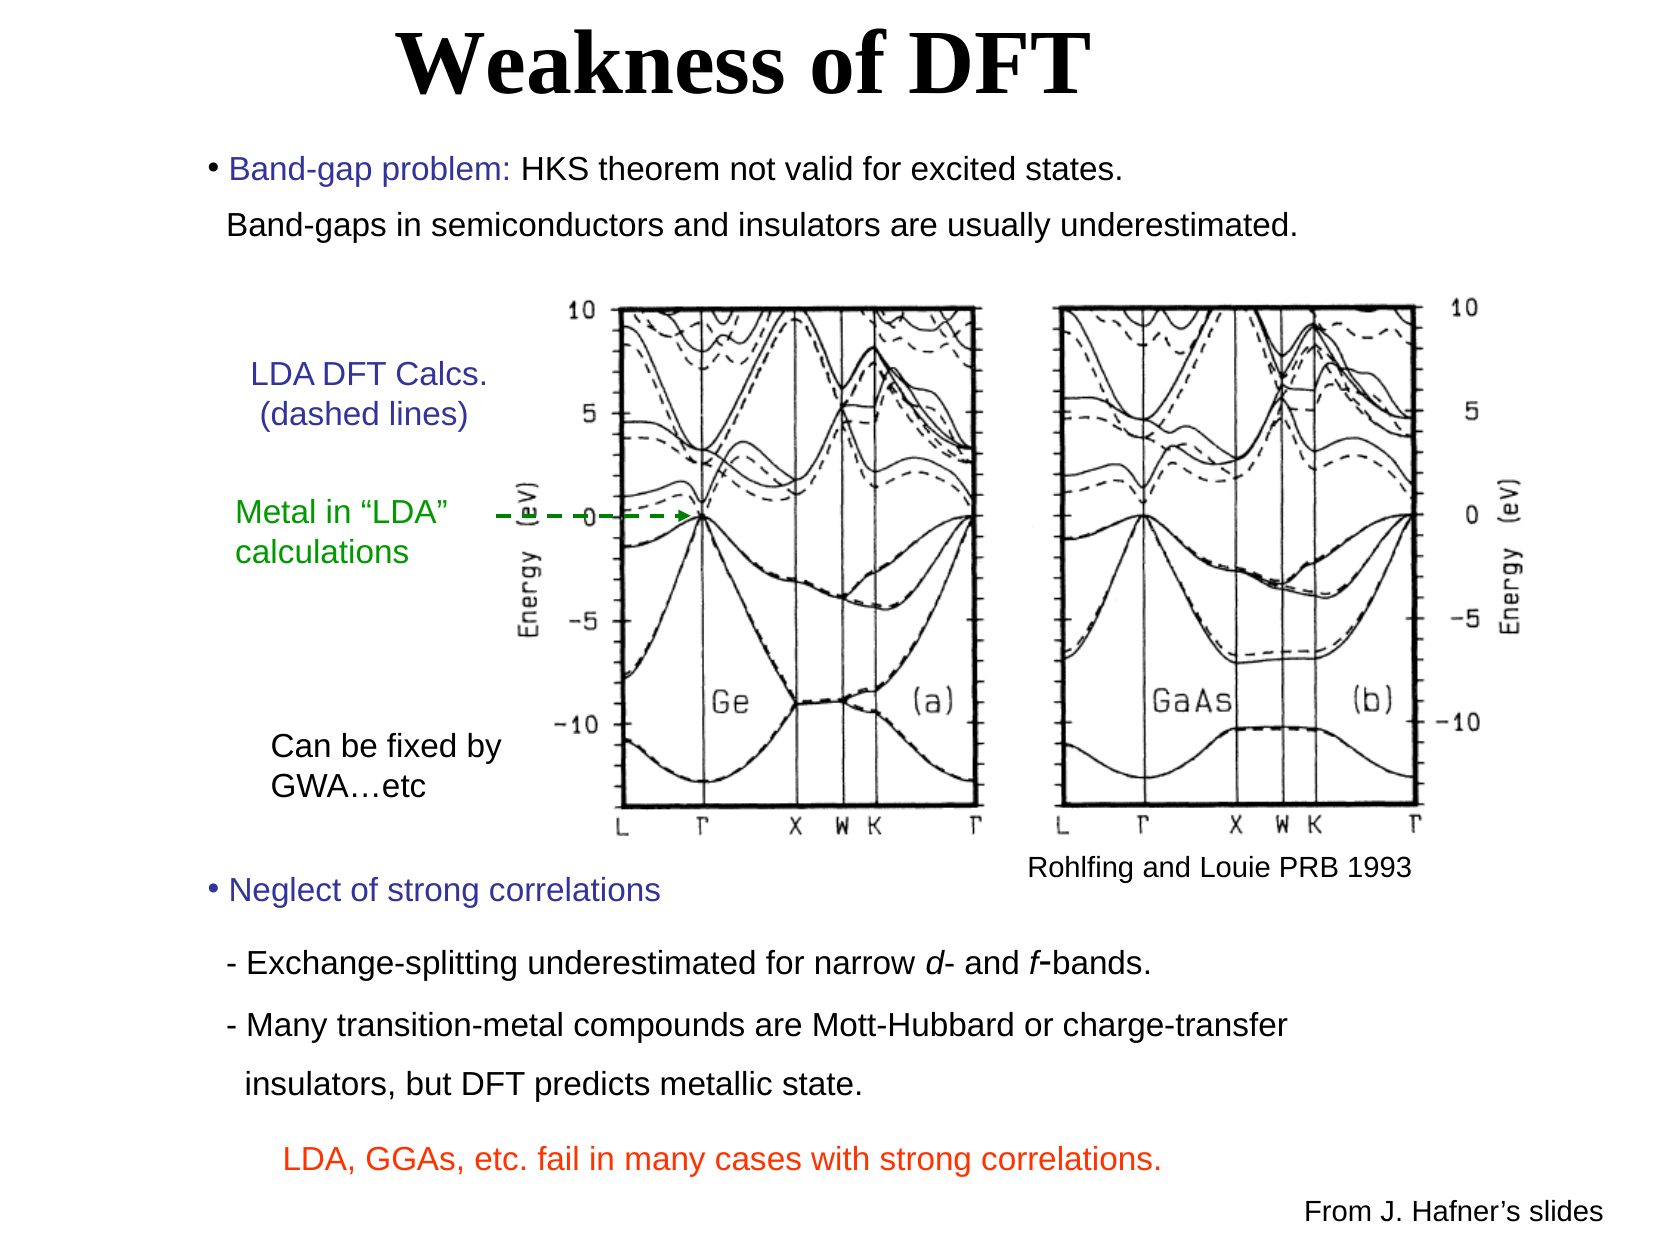

Weakness of DFT
 Band-gap problem: HKS theorem not valid for excited states.
 Band-gaps in semiconductors and insulators are usually underestimated.
LDA DFT Calcs.
 (dashed lines)
Metal in “LDA” calculations
Can be fixed by GWA…etc
 Neglect of strong correlations
 - Exchange-splitting underestimated for narrow d- and f-bands.
 - Many transition-metal compounds are Mott-Hubbard or charge-transfer
 insulators, but DFT predicts metallic state.
Rohlfing and Louie PRB 1993
LDA, GGAs, etc. fail in many cases with strong correlations.
From J. Hafner’s slides